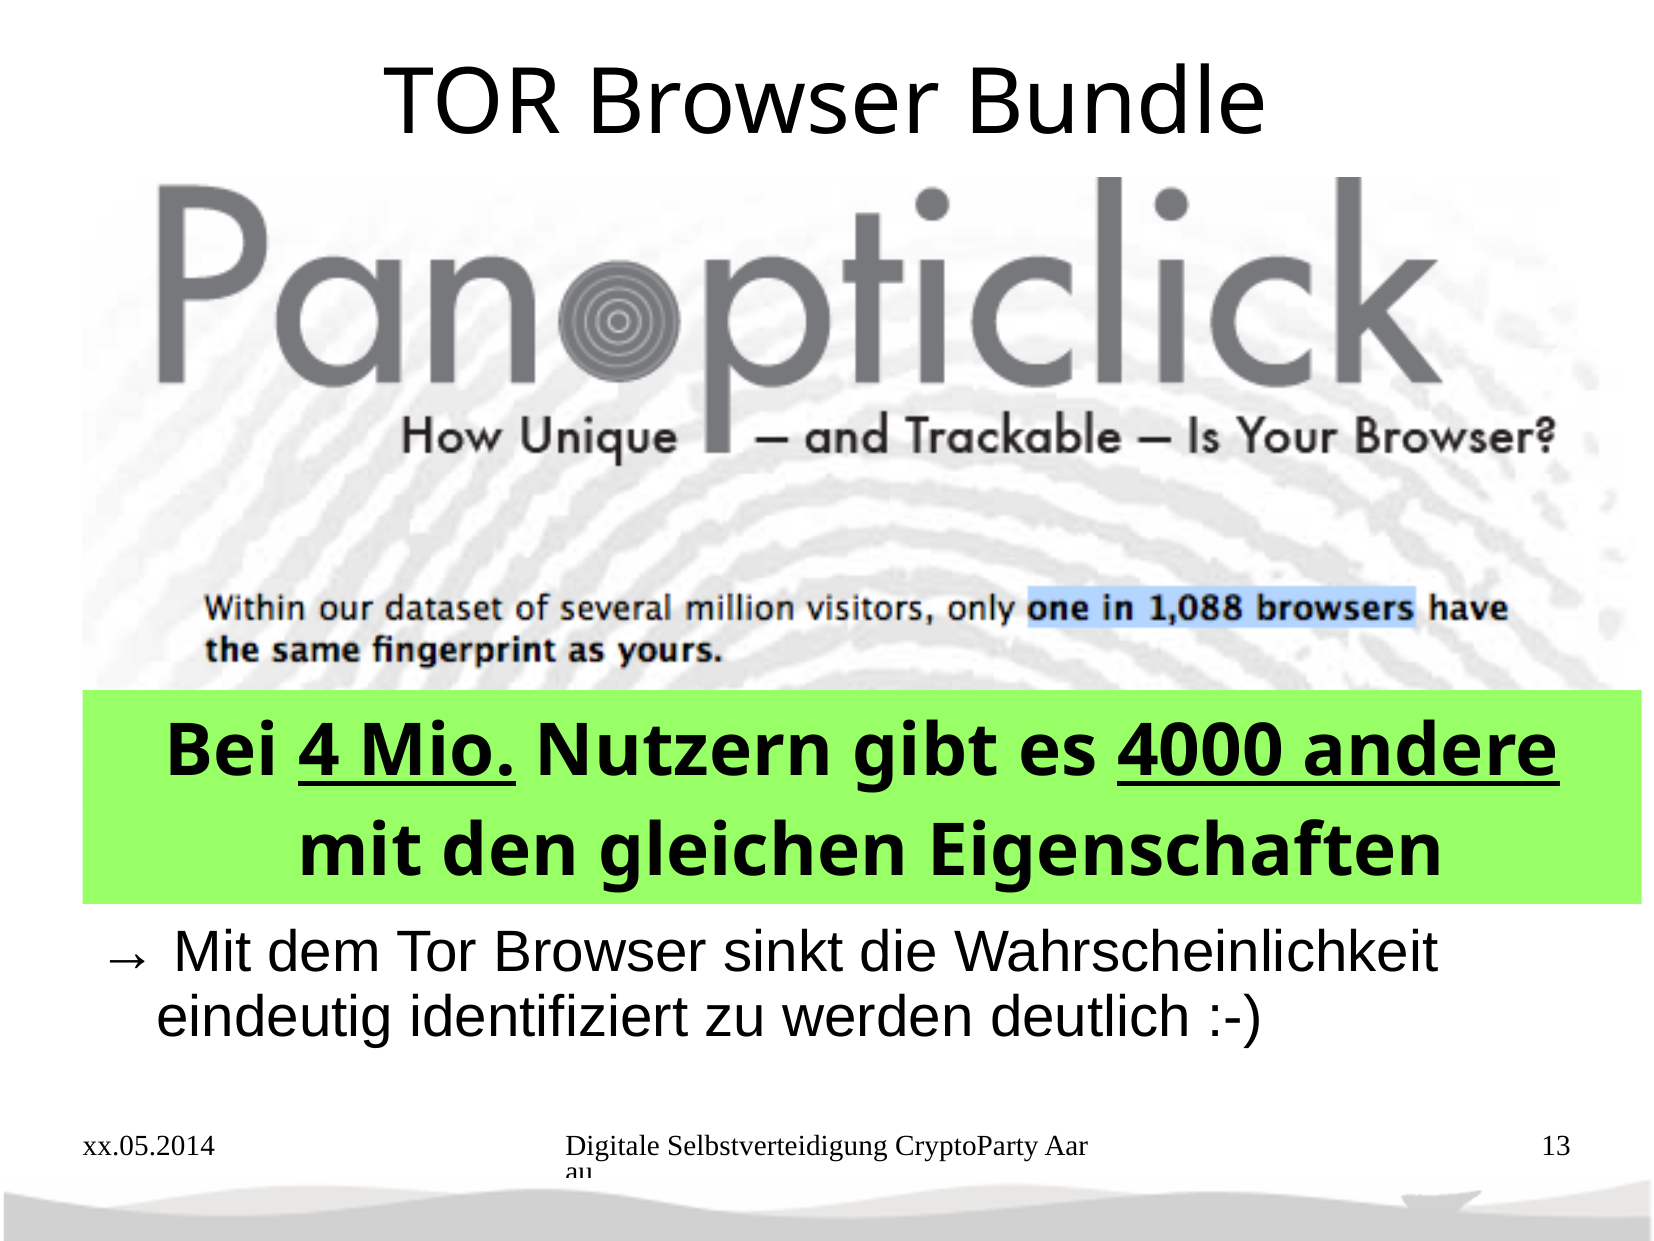

# TOR Browser Bundle
Bei 4 Mio. Nutzern gibt es 4000 andere
 mit den gleichen Eigenschaften
 → Mit dem Tor Browser sinkt die Wahrscheinlichkeit
	eindeutig identifiziert zu werden deutlich :-)
xx.05.2014
Digitale Selbstverteidigung CryptoParty Aarau
13